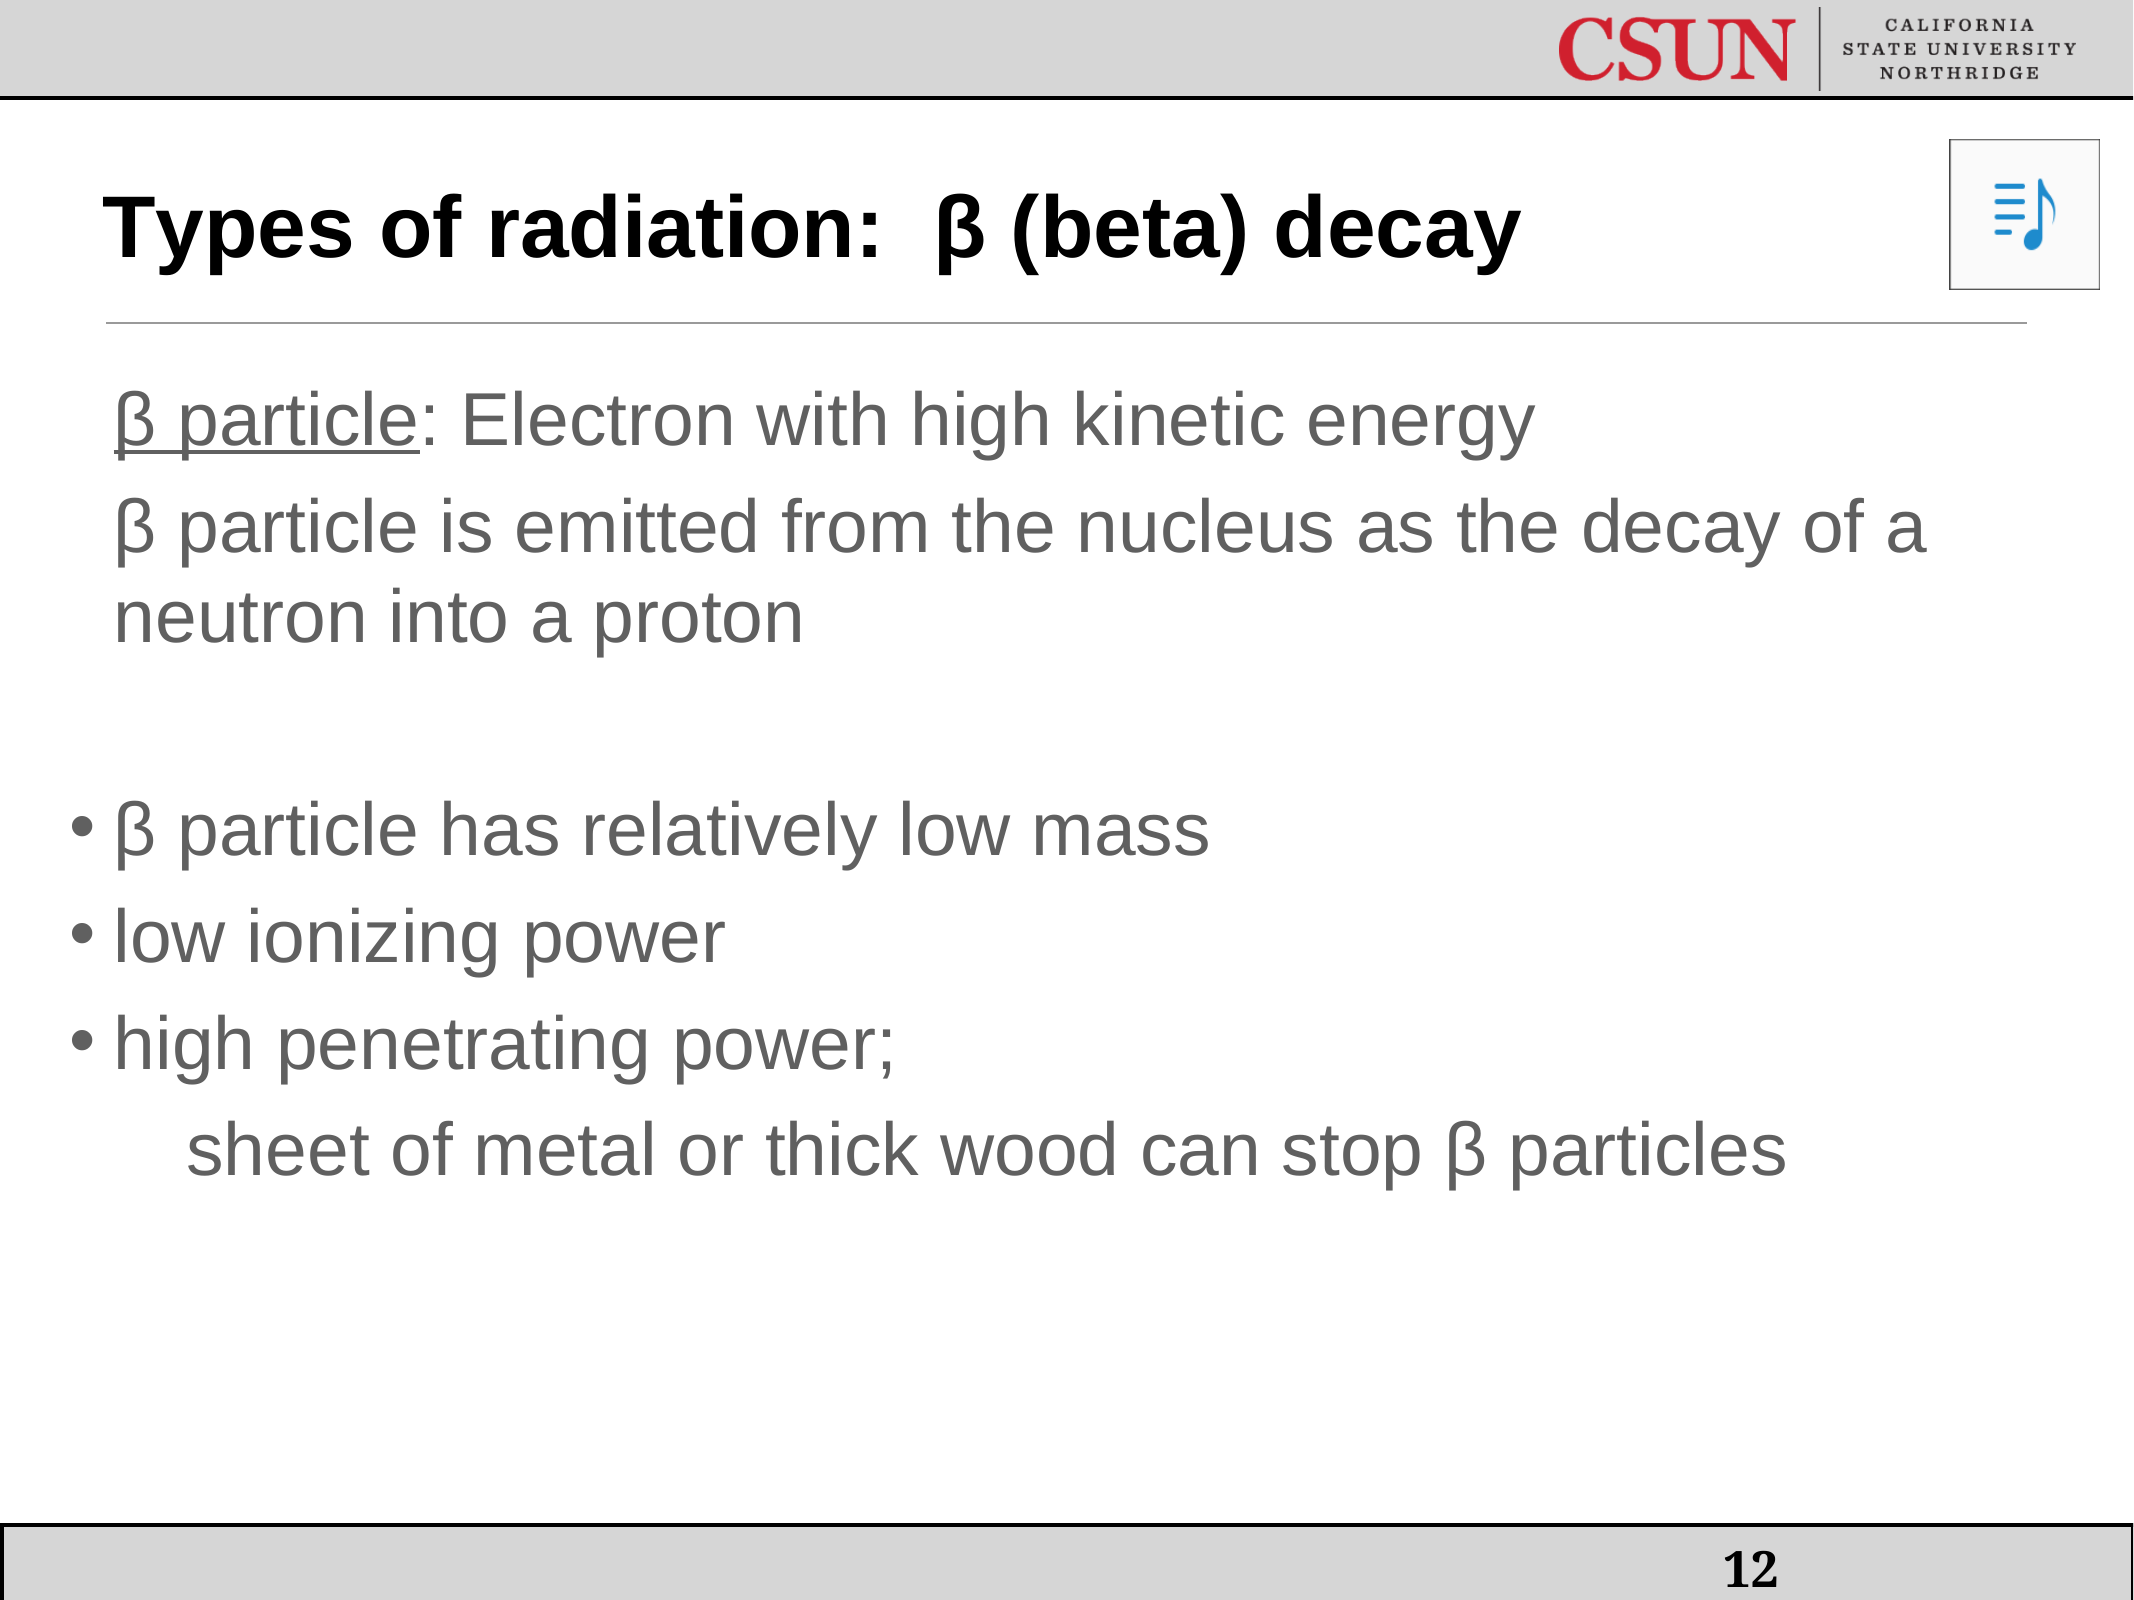

# Types of radiation: β (beta) decay
β particle: Electron with high kinetic energy
β particle is emitted from the nucleus as the decay of a neutron into a proton
β particle has relatively low mass
low ionizing power
high penetrating power;
sheet of metal or thick wood can stop β particles
12